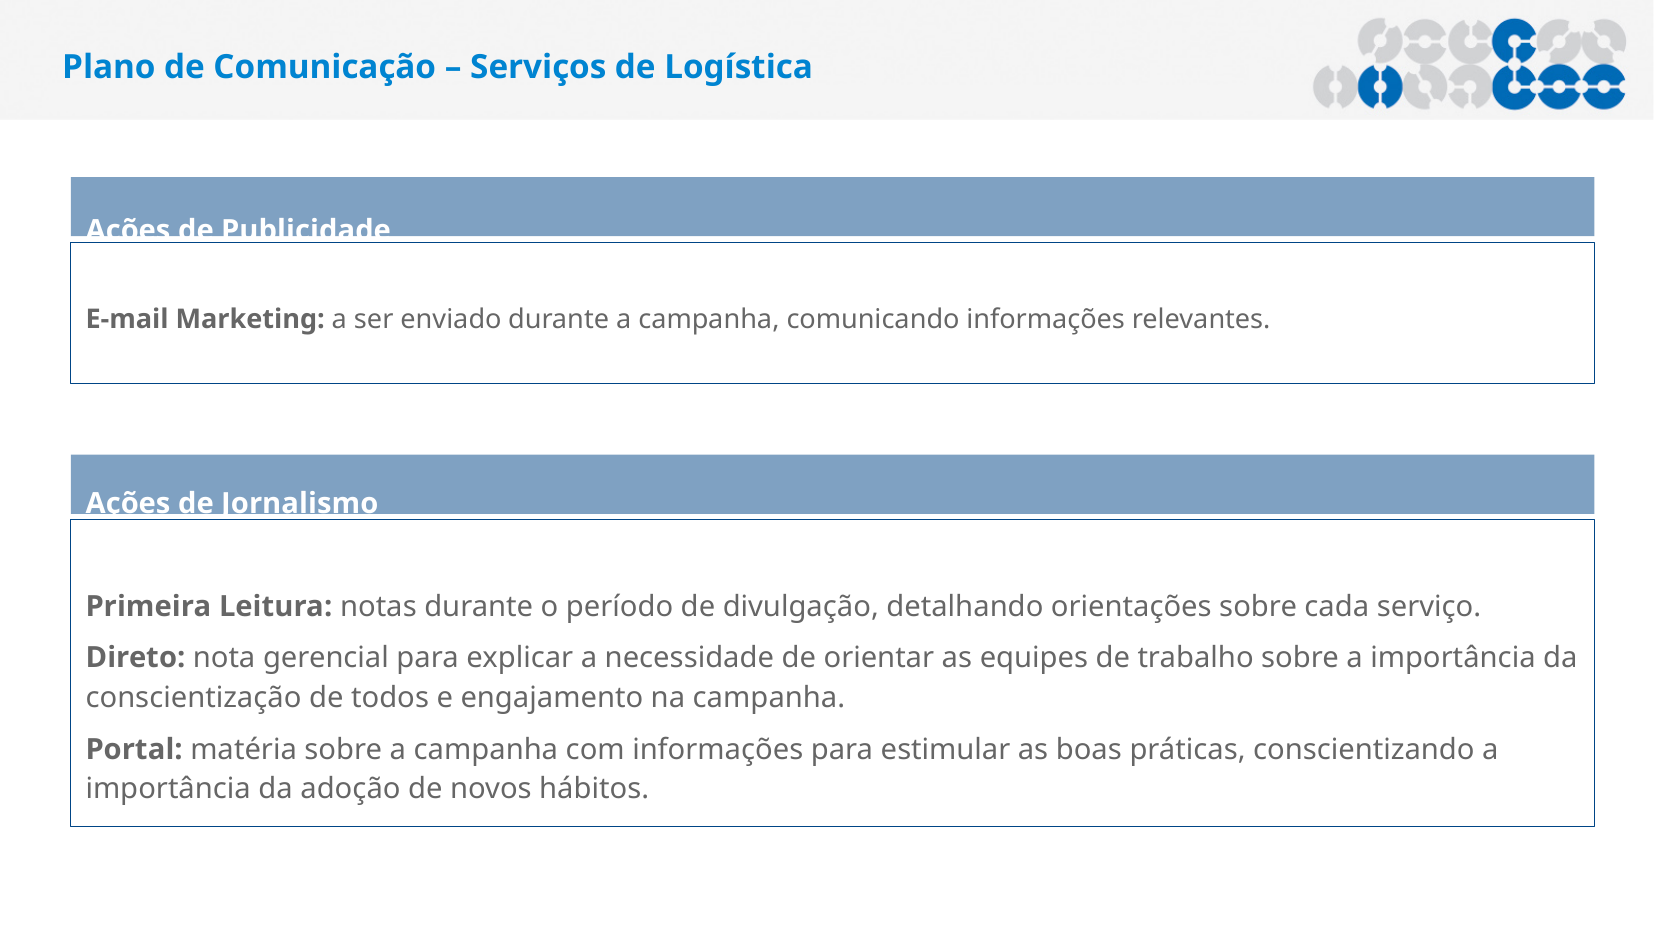

Plano de Comunicação – Serviços de Logística
Ações de Publicidade
E-mail Marketing: a ser enviado durante a campanha, comunicando informações relevantes.
Ações de Jornalismo
Primeira Leitura: notas durante o período de divulgação, detalhando orientações sobre cada serviço.
Direto: nota gerencial para explicar a necessidade de orientar as equipes de trabalho sobre a importância da conscientização de todos e engajamento na campanha.
Portal: matéria sobre a campanha com informações para estimular as boas práticas, conscientizando a importância da adoção de novos hábitos.